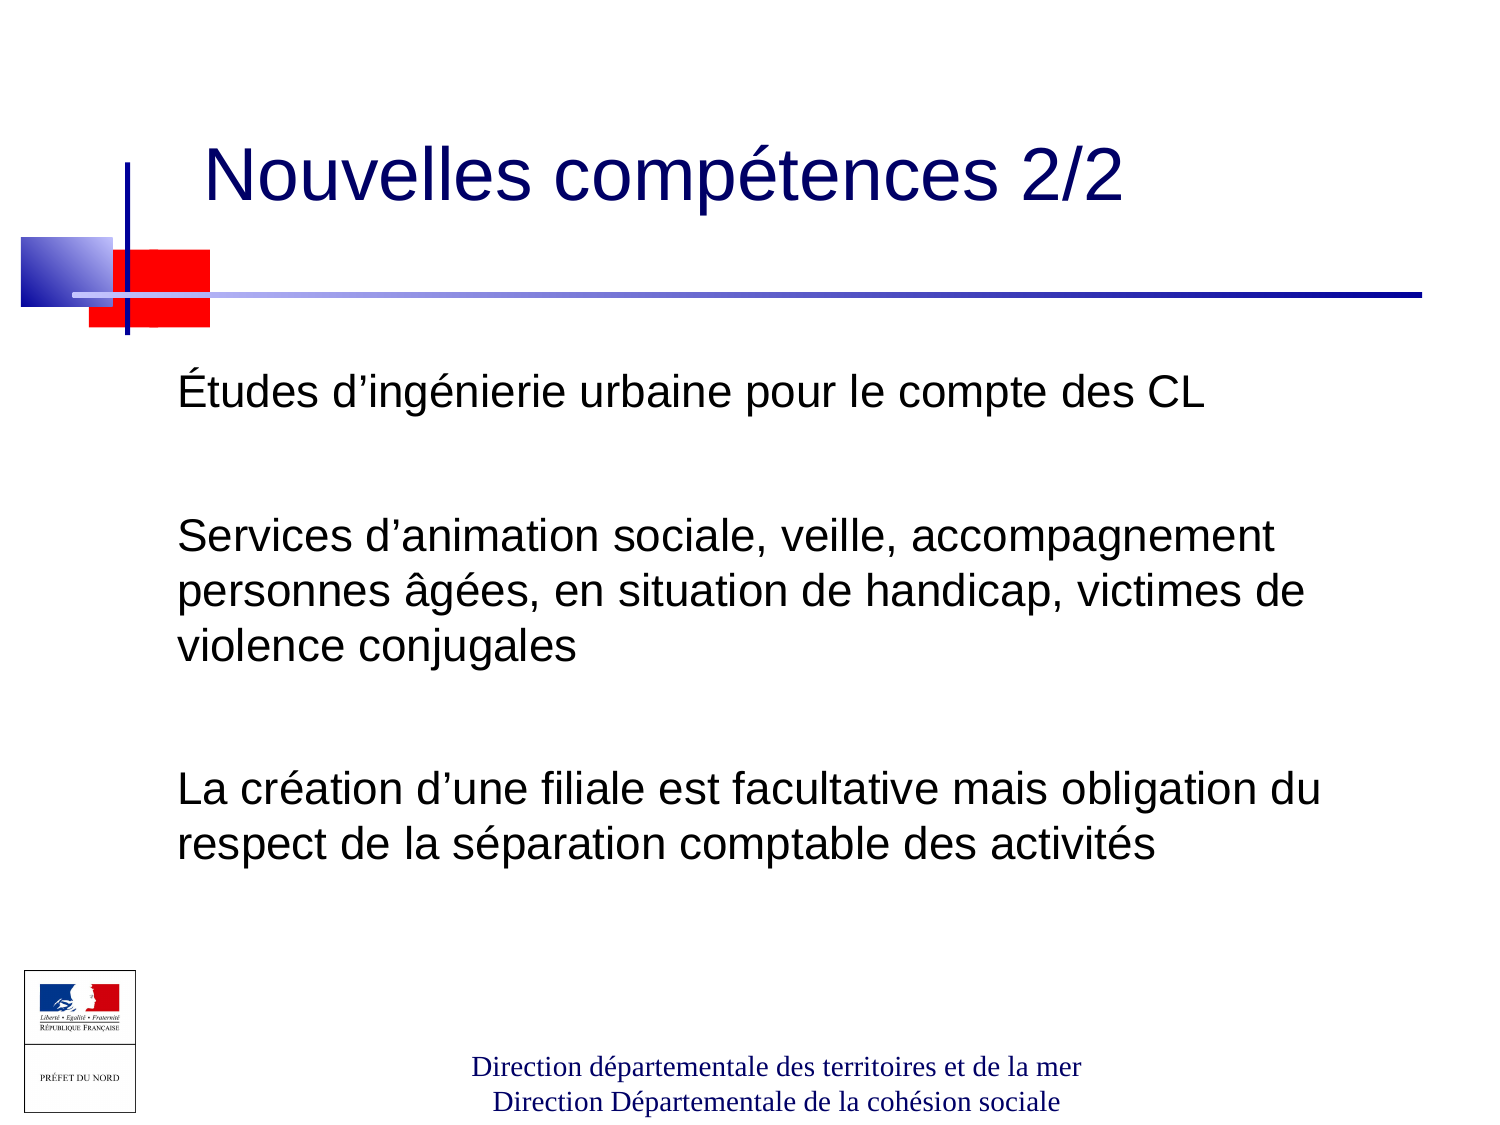

# Nouvelles compétences 2/2
Études d’ingénierie urbaine pour le compte des CL
Services d’animation sociale, veille, accompagnement personnes âgées, en situation de handicap, victimes de violence conjugales
La création d’une filiale est facultative mais obligation du respect de la séparation comptable des activités